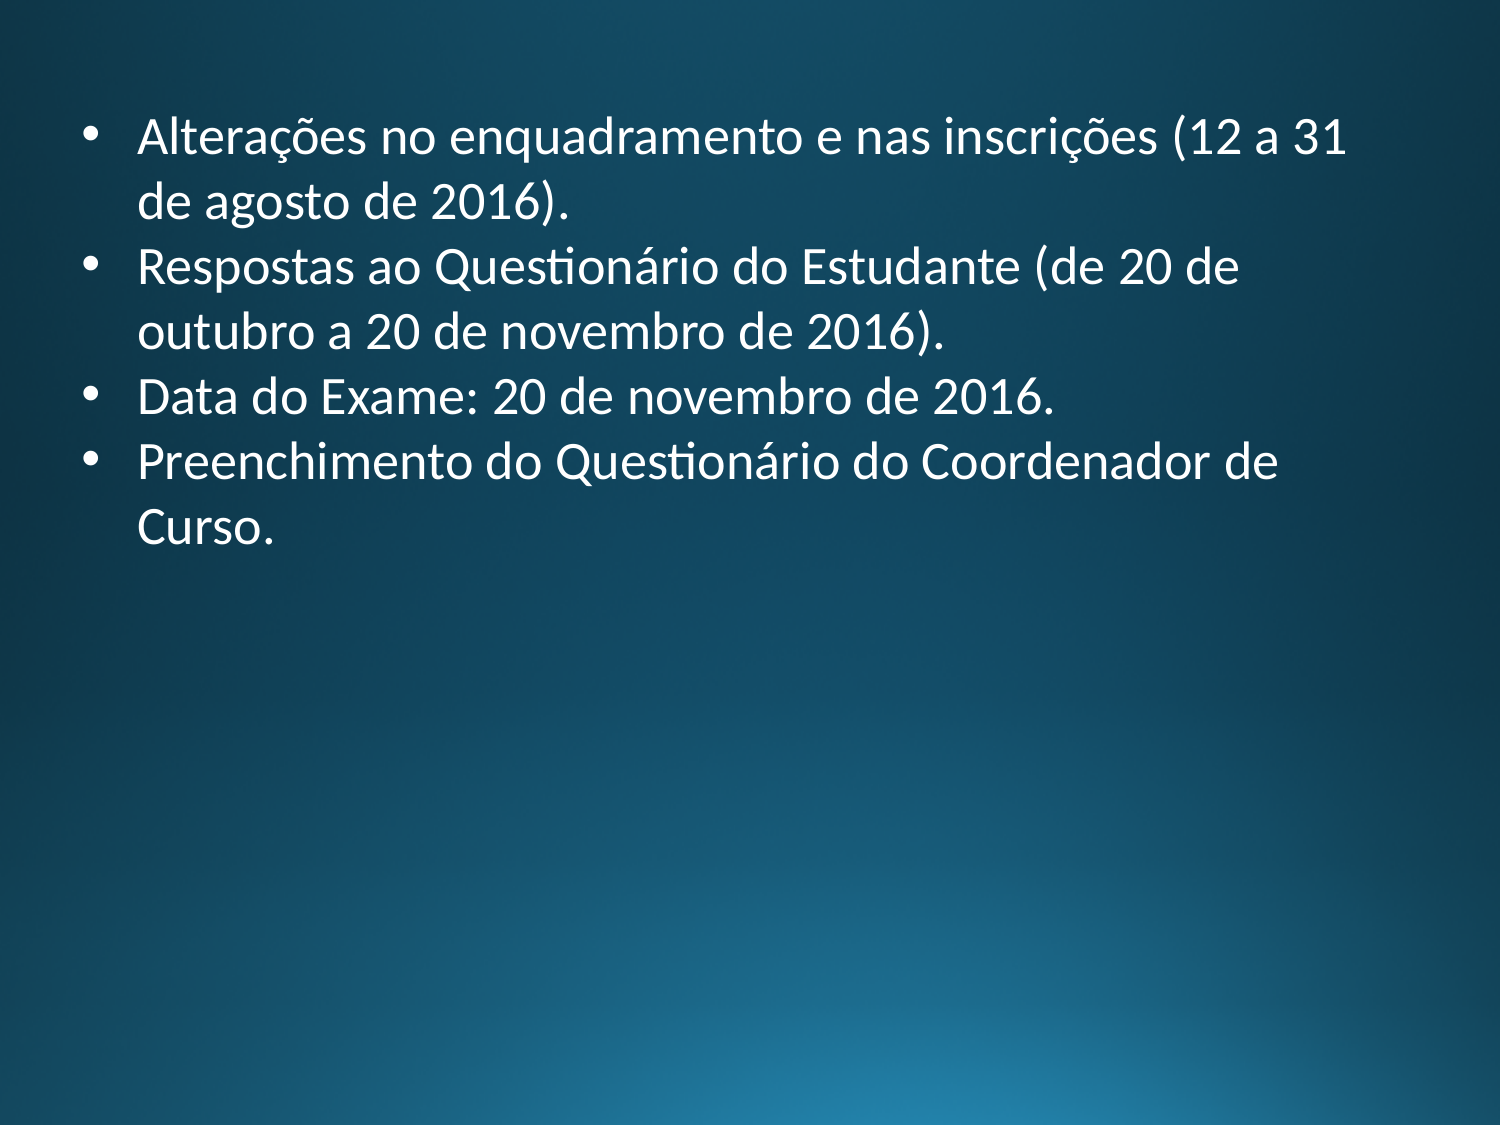

Alterações no enquadramento e nas inscrições (12 a 31 de agosto de 2016).
Respostas ao Questionário do Estudante (de 20 de outubro a 20 de novembro de 2016).
Data do Exame: 20 de novembro de 2016.
Preenchimento do Questionário do Coordenador de Curso.